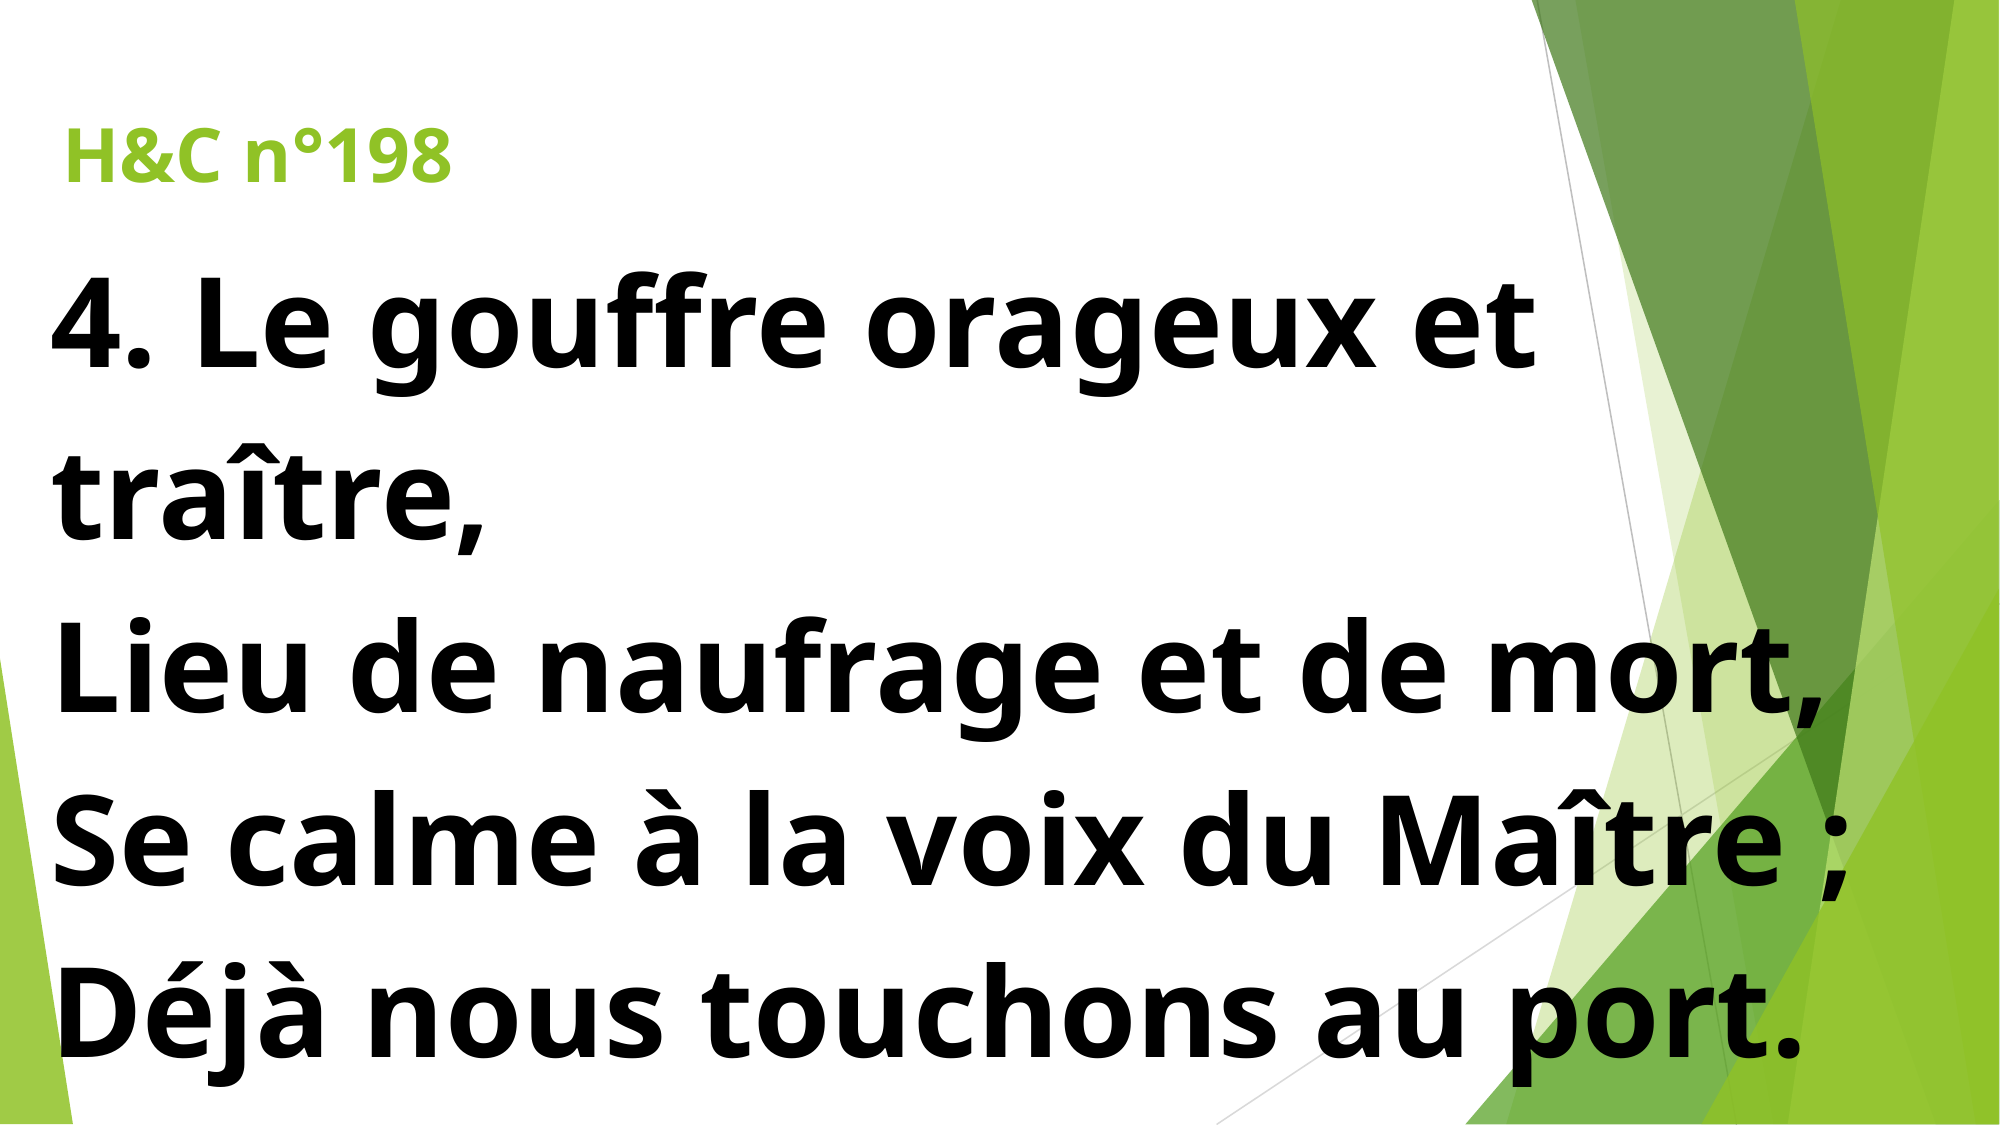

H&C n°198
4. Le gouffre orageux et traître,
Lieu de naufrage et de mort,
Se calme à la voix du Maître ;
Déjà nous touchons au port.